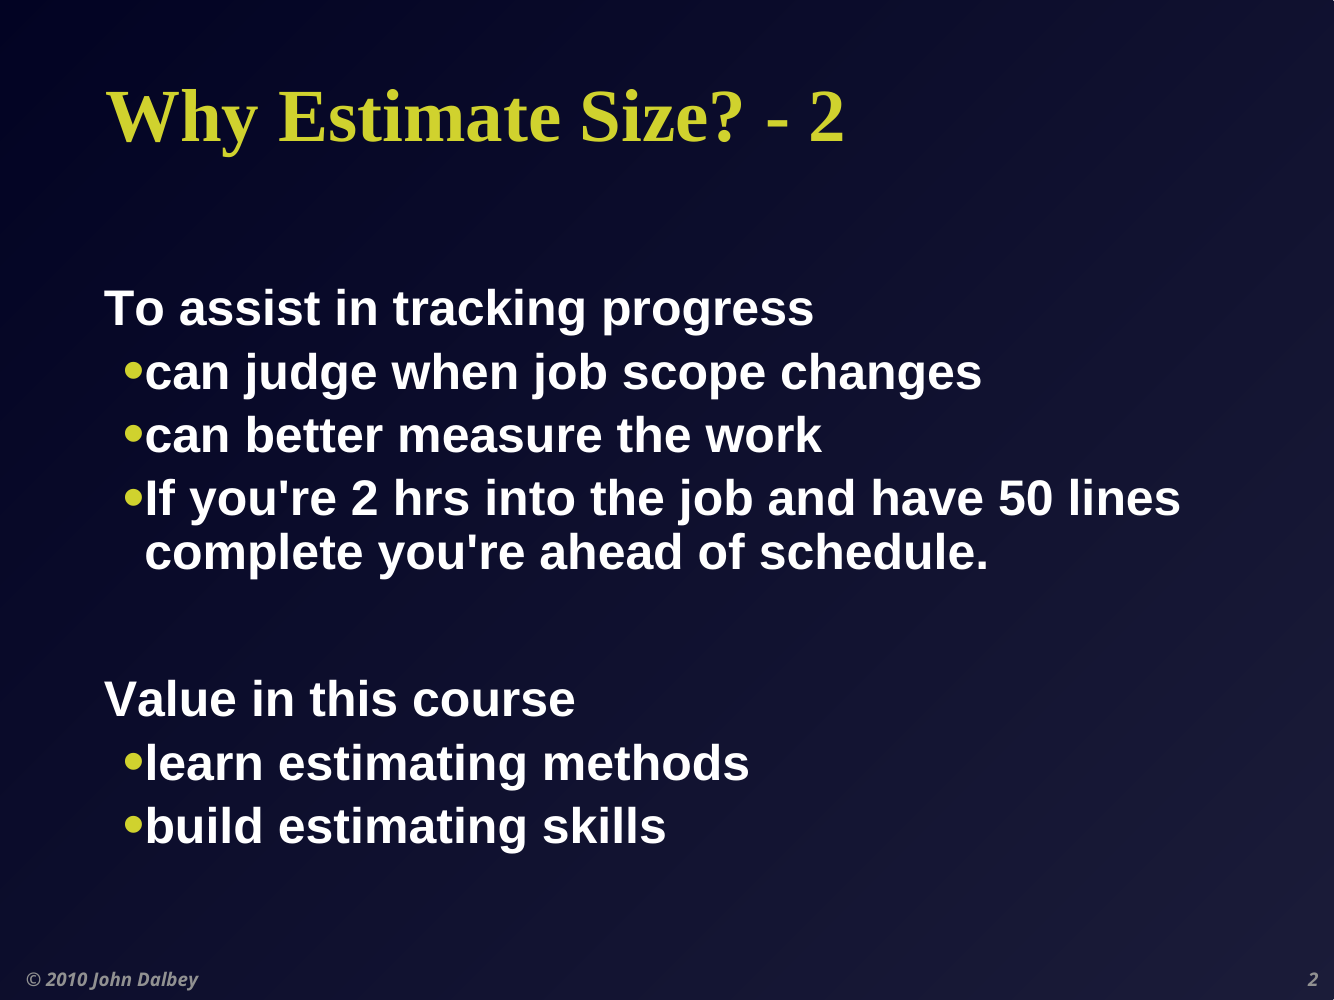

# Why Estimate Size? - 2
To assist in tracking progress
can judge when job scope changes
can better measure the work
If you're 2 hrs into the job and have 50 lines complete you're ahead of schedule.
Value in this course
learn estimating methods
build estimating skills